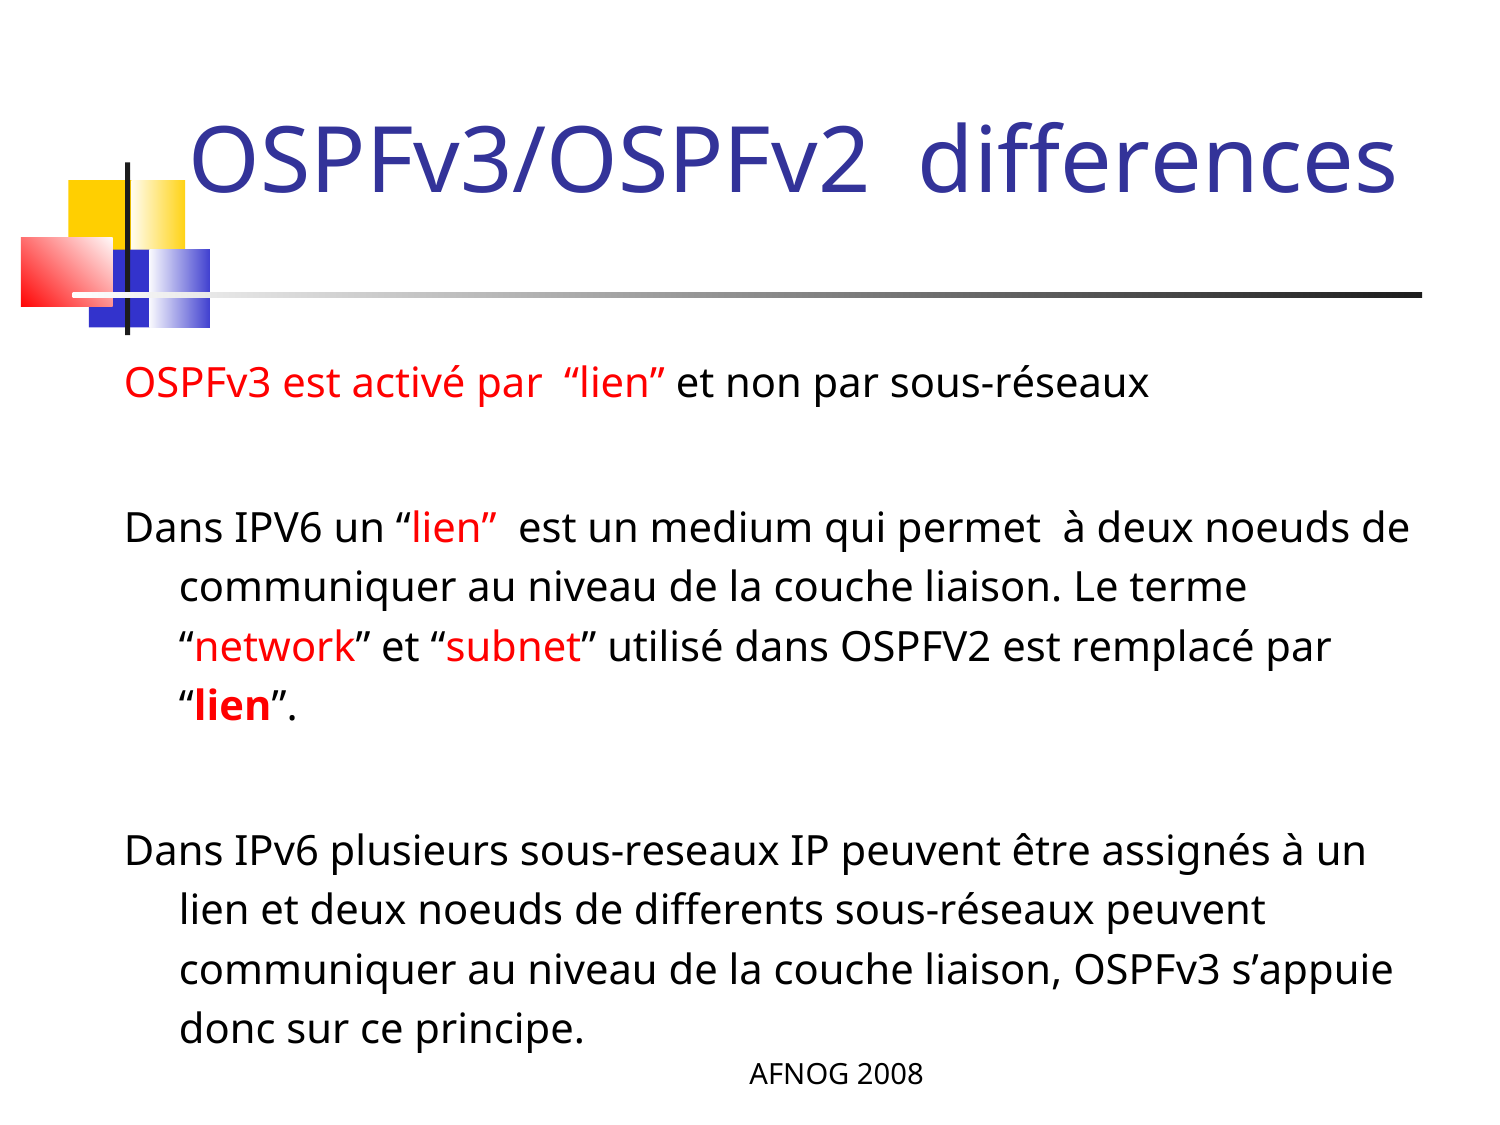

# OSPFv3/OSPFv2 differences
OSPFv3 est activé par “lien” et non par sous-réseaux
Dans IPV6 un “lien” est un medium qui permet à deux noeuds de communiquer au niveau de la couche liaison. Le terme “network” et “subnet” utilisé dans OSPFV2 est remplacé par “lien”.
Dans IPv6 plusieurs sous-reseaux IP peuvent être assignés à un lien et deux noeuds de differents sous-réseaux peuvent communiquer au niveau de la couche liaison, OSPFv3 s’appuie donc sur ce principe.
AFNOG 2008